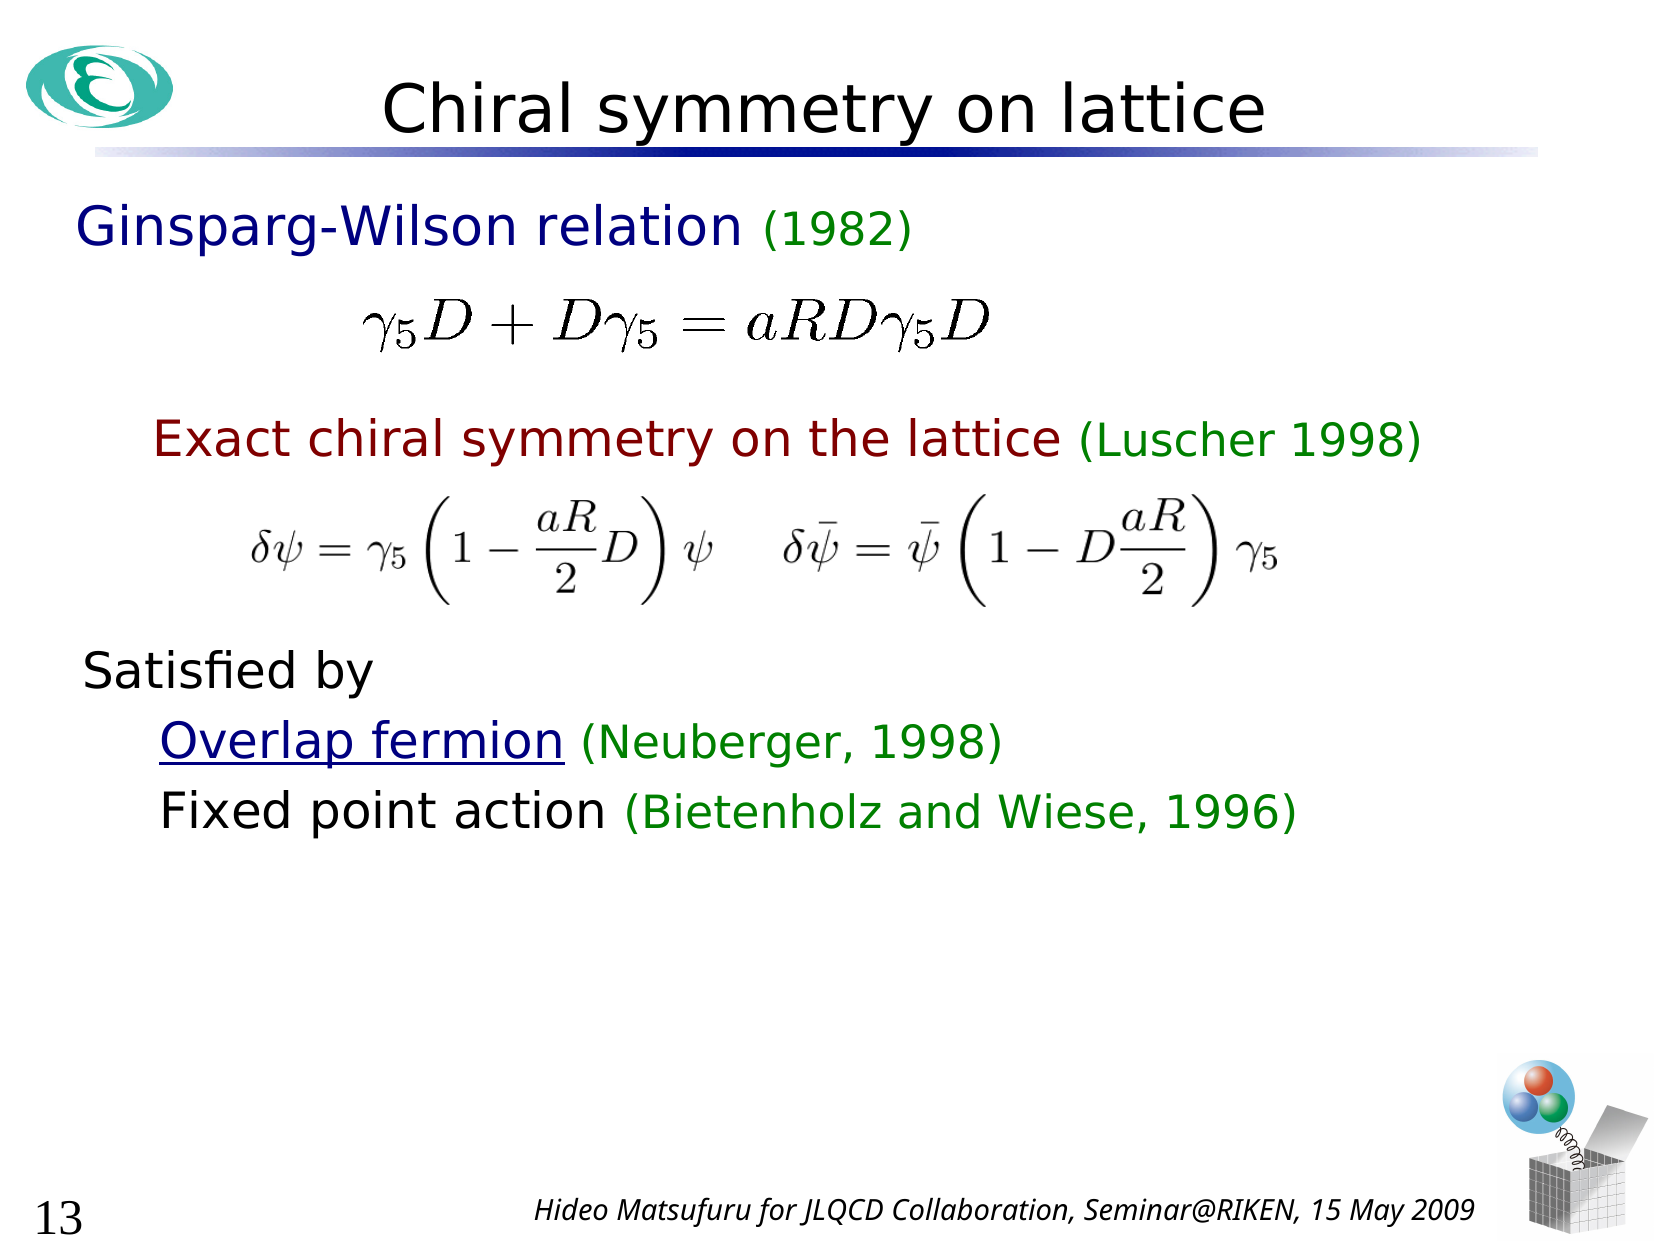

# Chiral symmetry on lattice
Ginsparg-Wilson relation (1982)
Exact chiral symmetry on the lattice (Luscher 1998)
Satisfied by
Overlap fermion (Neuberger, 1998)
Fixed point action (Bietenholz and Wiese, 1996)